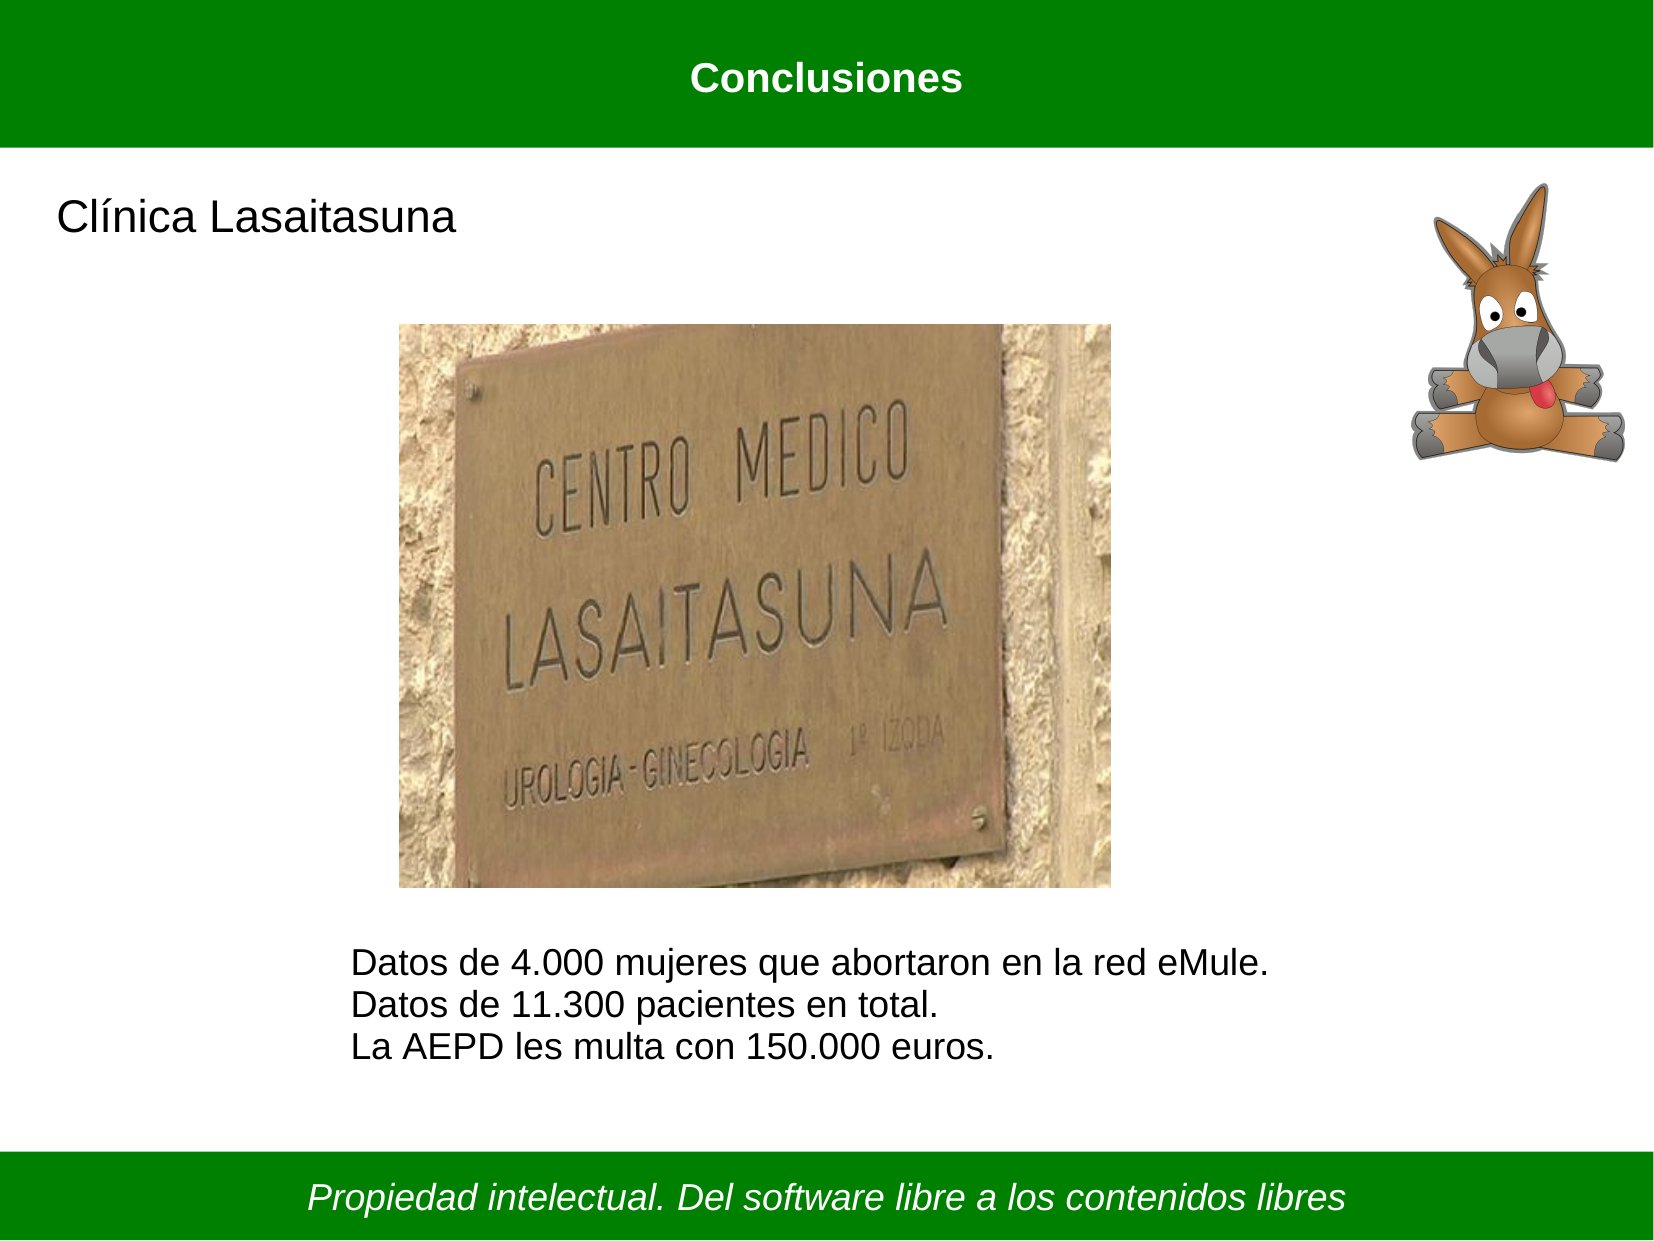

Conclusiones
Clínica Lasaitasuna
 Datos de 4.000 mujeres que abortaron en la red eMule.
 Datos de 11.300 pacientes en total.
 La AEPD les multa con 150.000 euros.
Propiedad intelectual. Del software libre a los contenidos libres